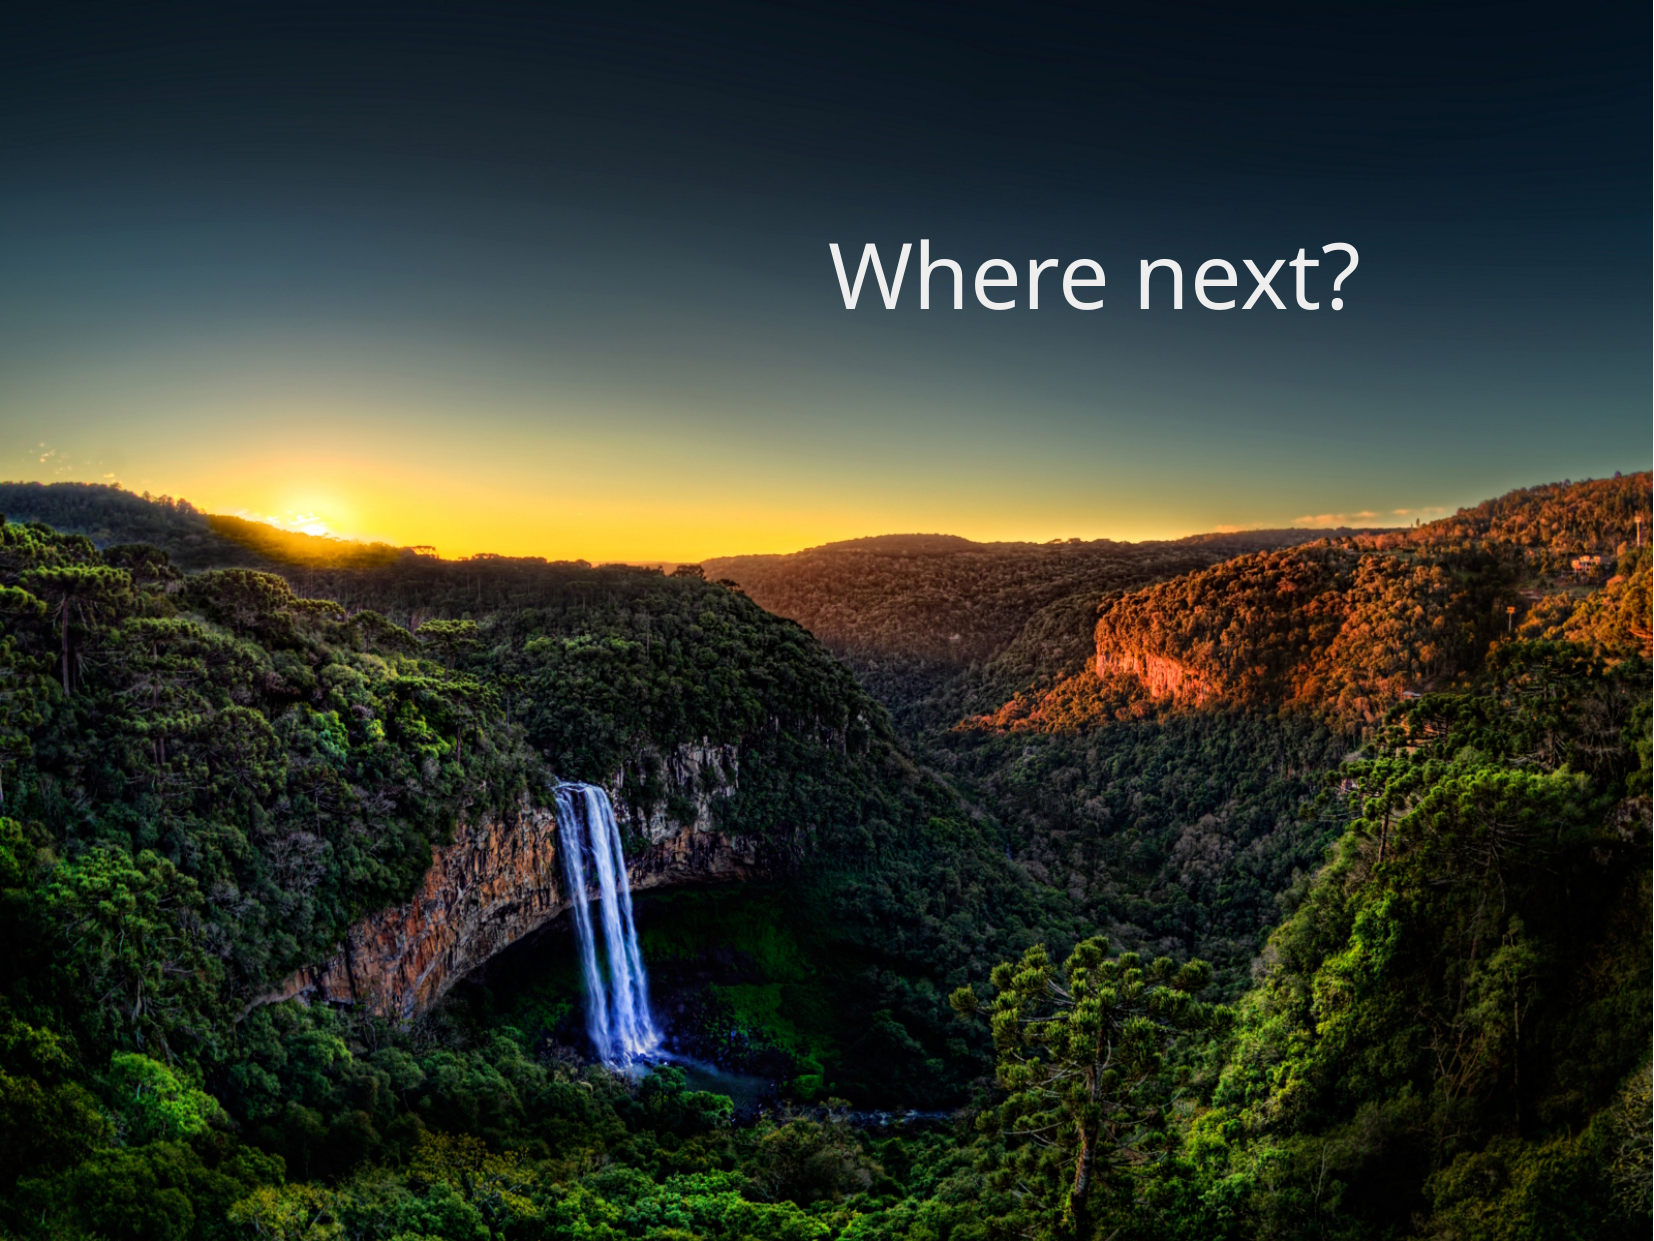

# Fedora 23 – status and story
Where next?